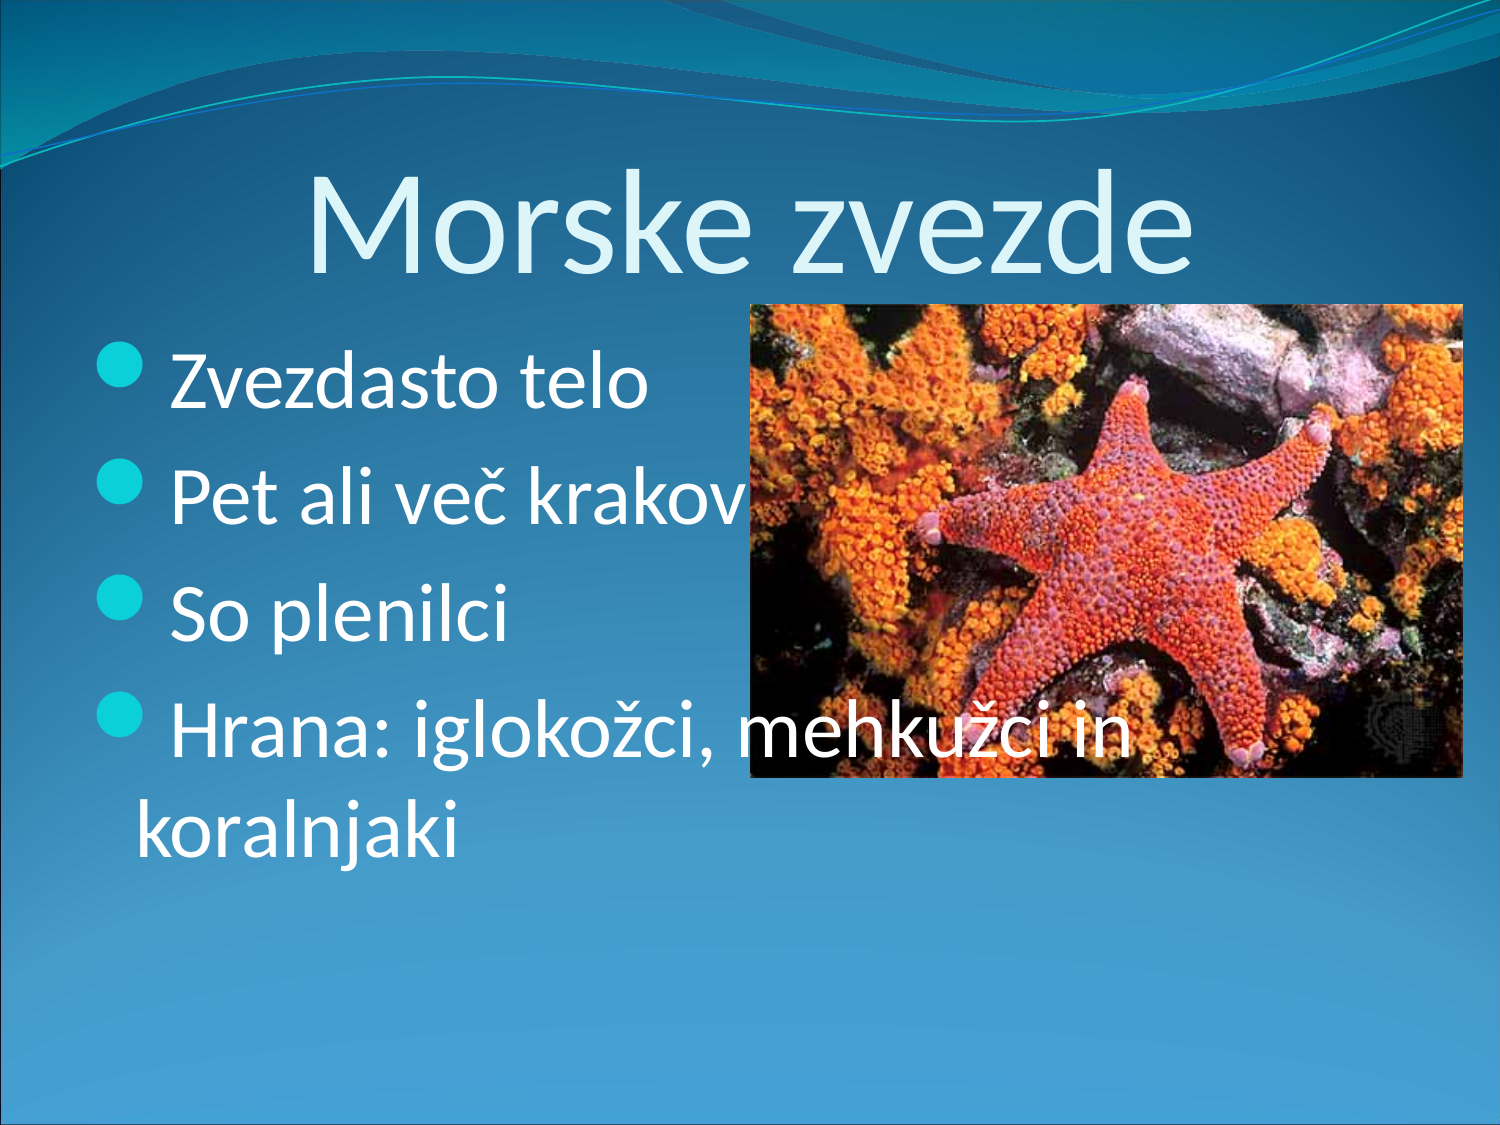

# Morske zvezde
Zvezdasto telo
Pet ali več krakov
So plenilci
Hrana: iglokožci, mehkužci in koralnjaki